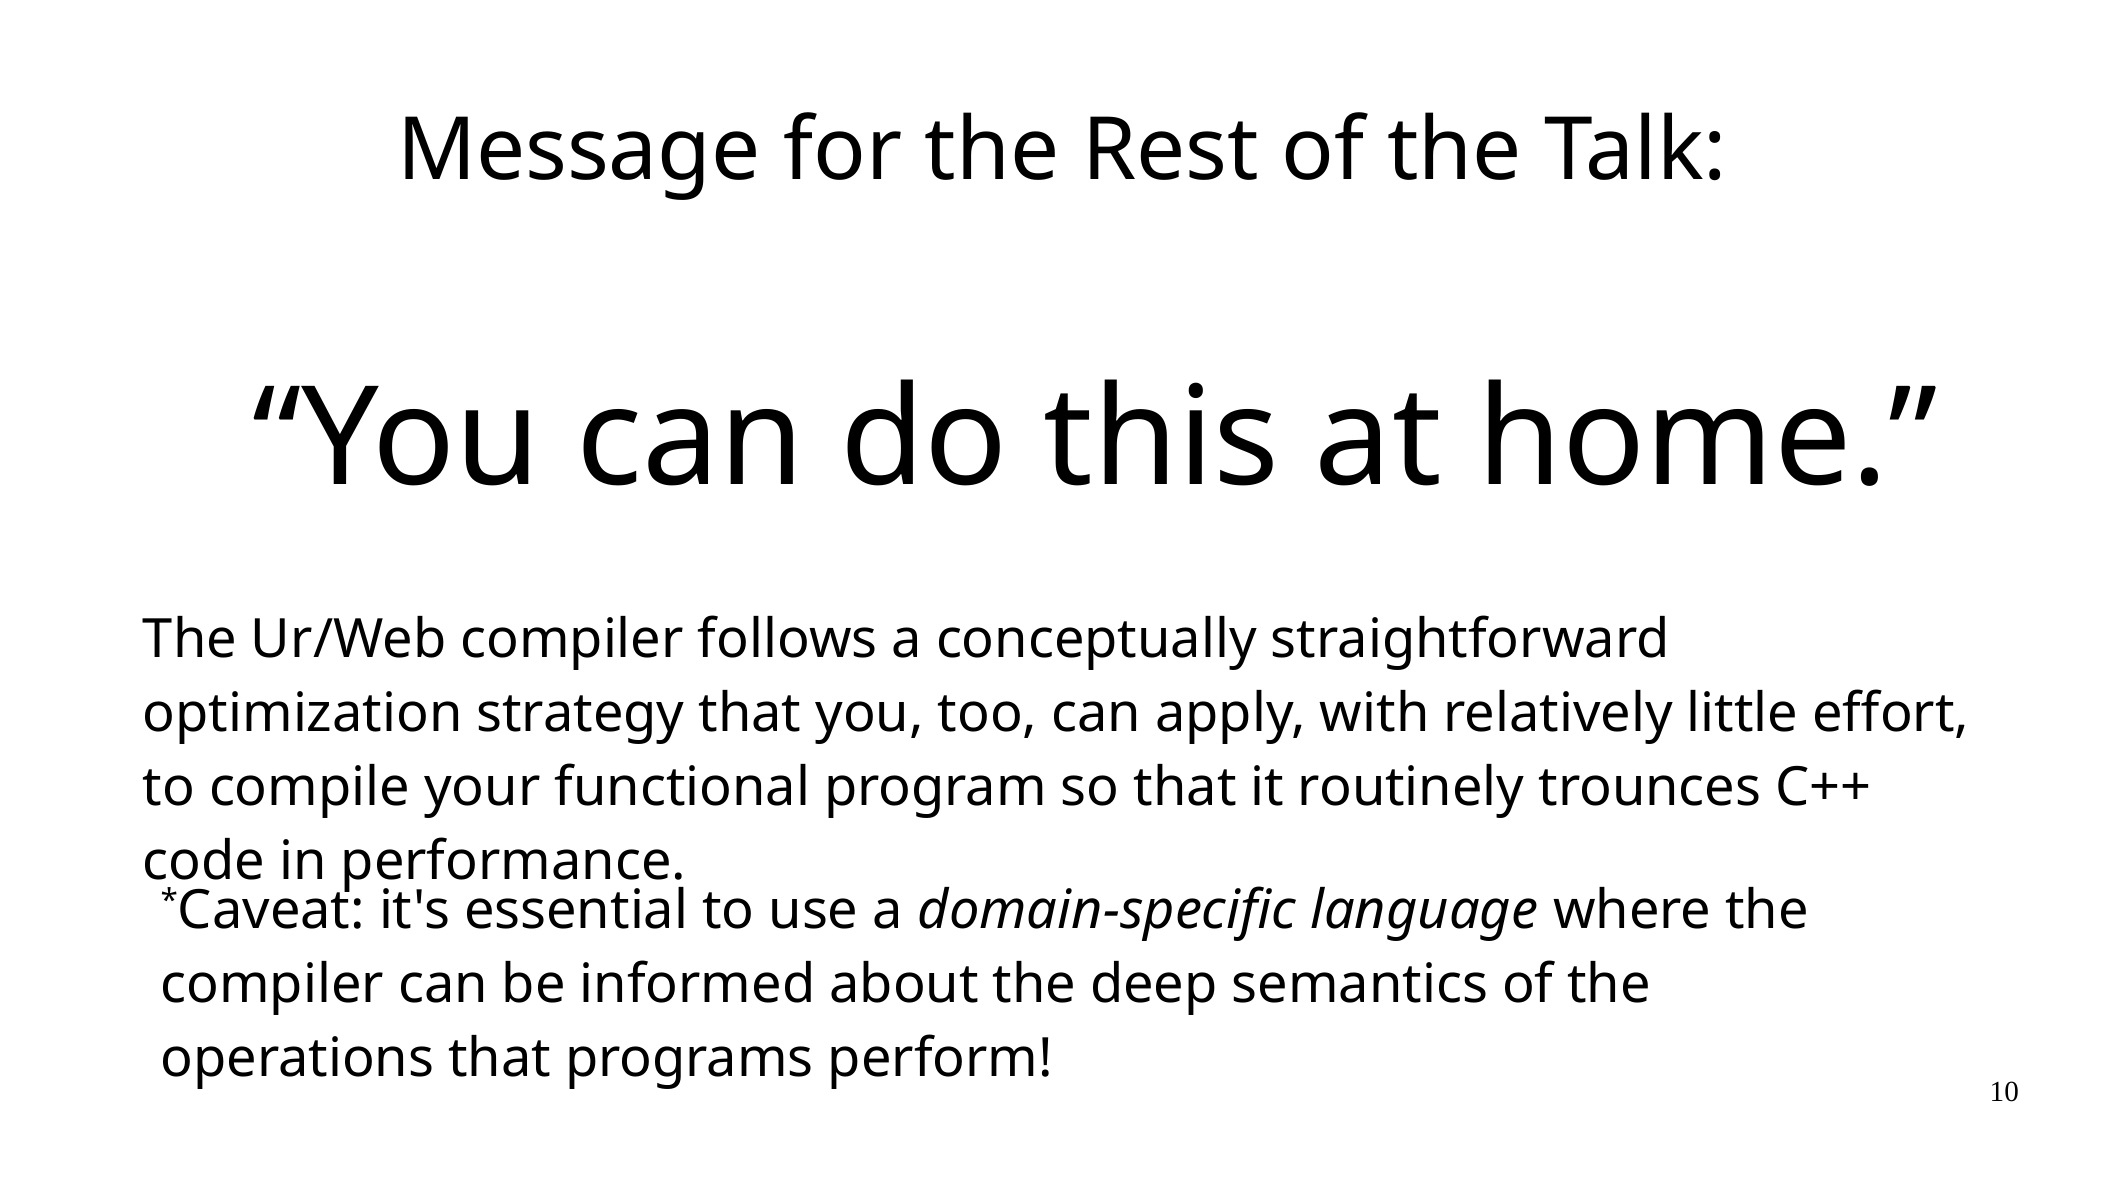

# Message for the Rest of the Talk:
“You can do this at home.”
The Ur/Web compiler follows a conceptually straightforward optimization strategy that you, too, can apply, with relatively little effort, to compile your functional program so that it routinely trounces C++ code in performance.
*Caveat: it's essential to use a domain-specific language where the compiler can be informed about the deep semantics of the operations that programs perform!
10